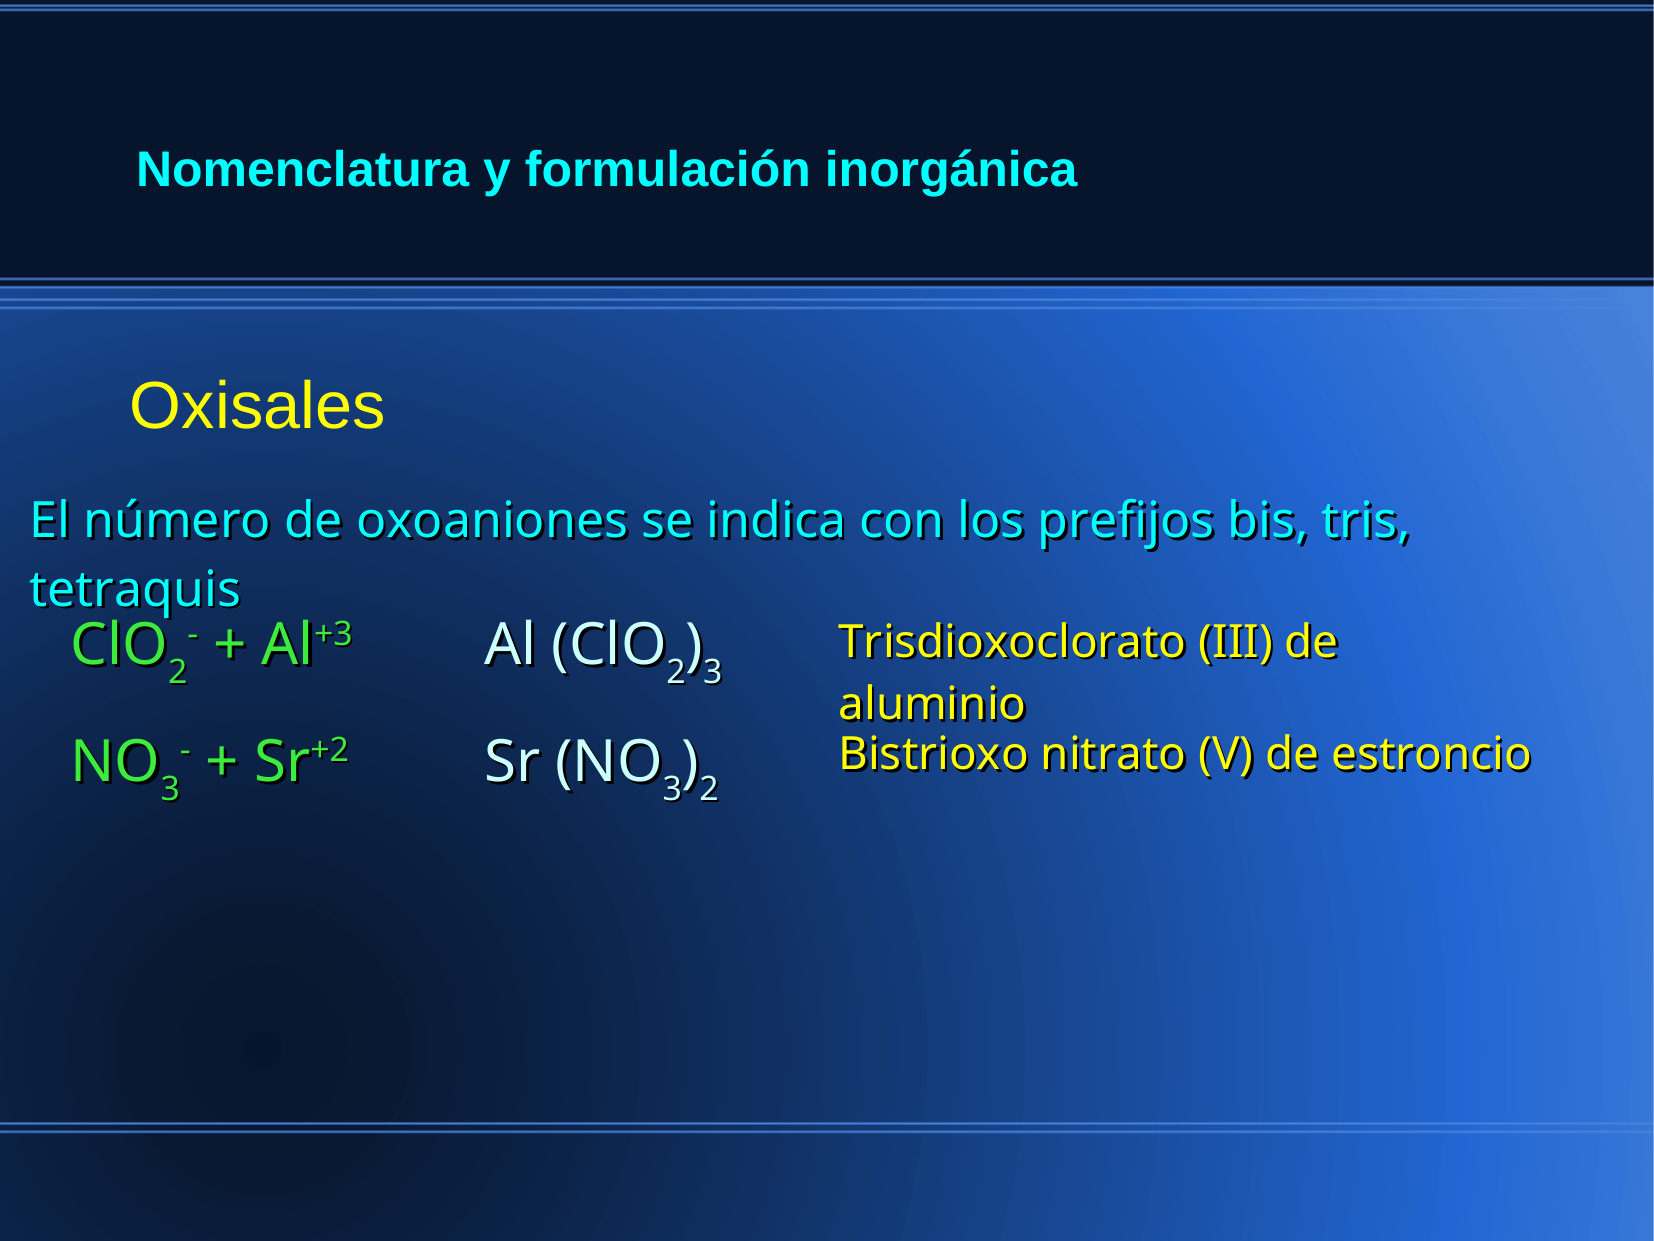

Nomenclatura y formulación inorgánica
# Oxisales
El número de oxoaniones se indica con los prefijos bis, tris, tetraquis
ClO2- + Al+3
Al (ClO2)3
Trisdioxoclorato (III) de aluminio
NO3- + Sr+2
Sr (NO3)2
Bistrioxo nitrato (V) de estroncio